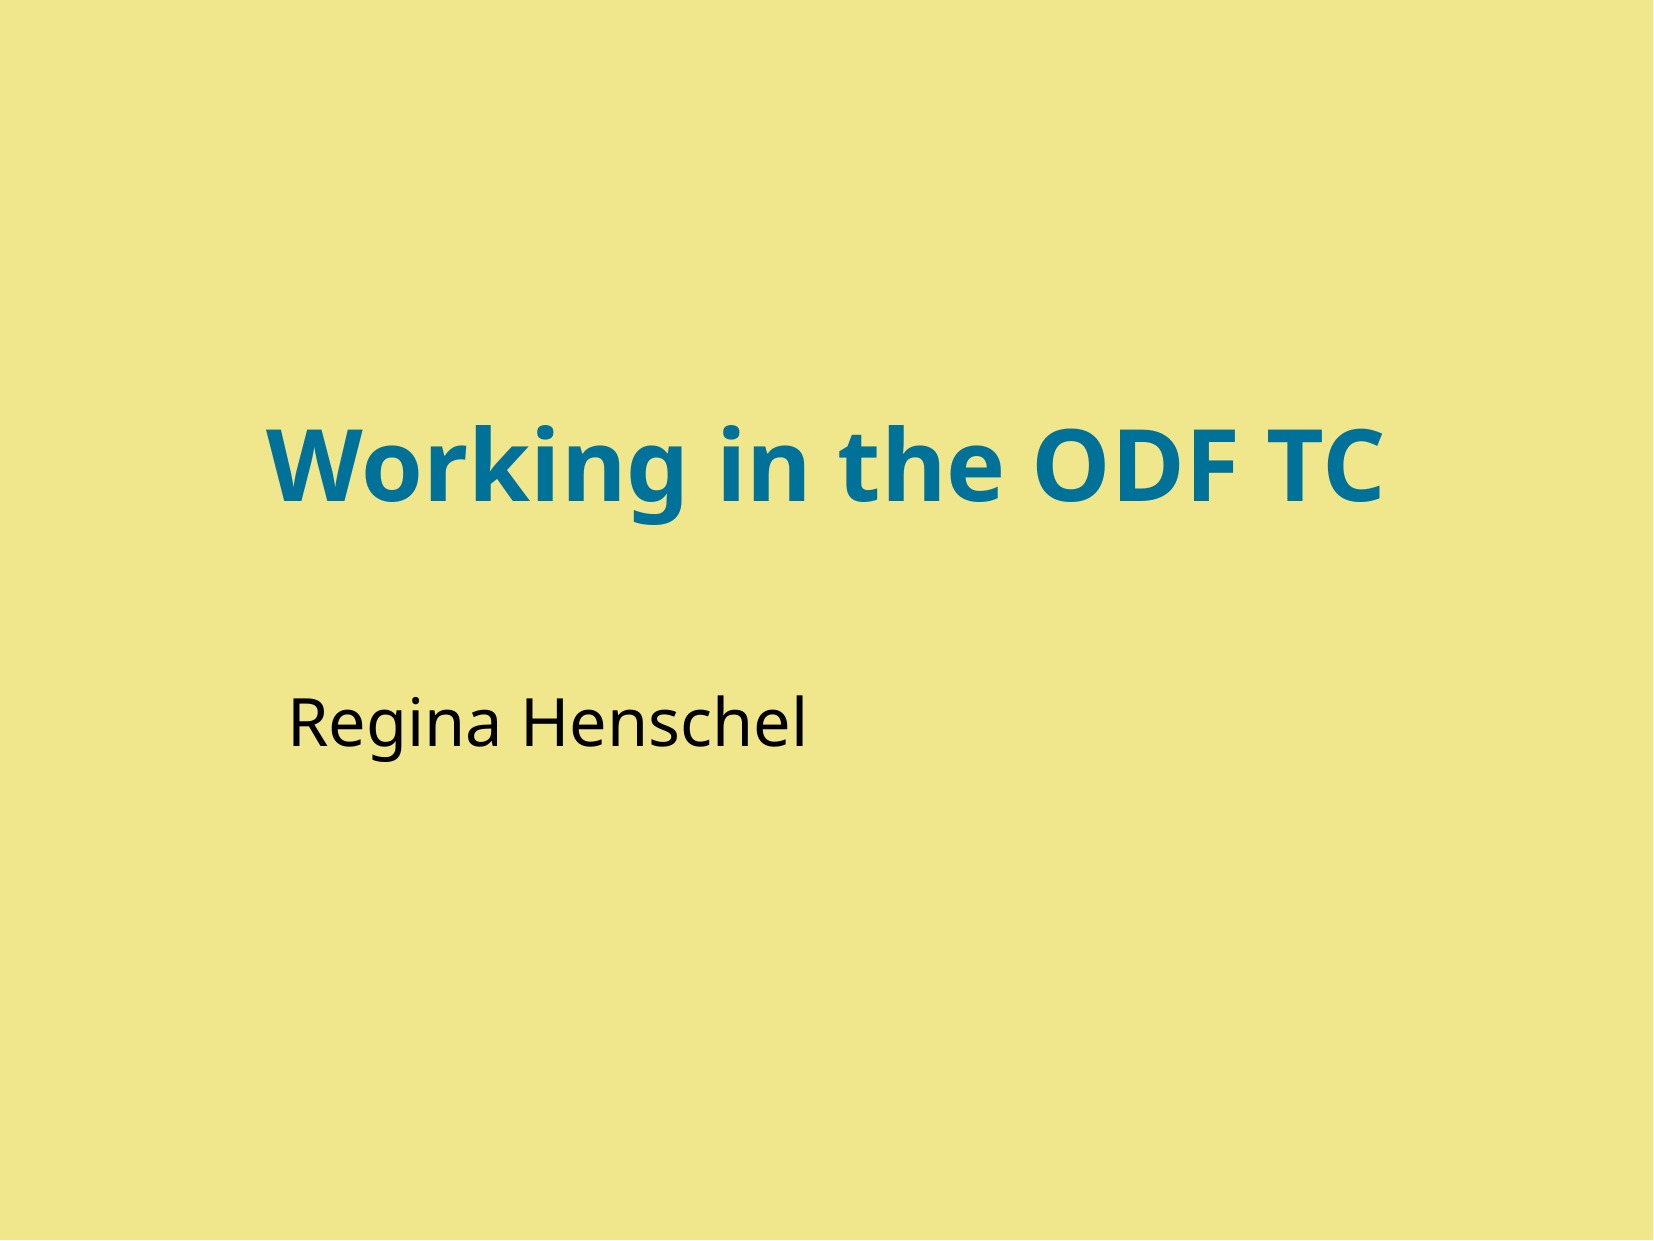

# Working in the ODF TC
Regina Henschel